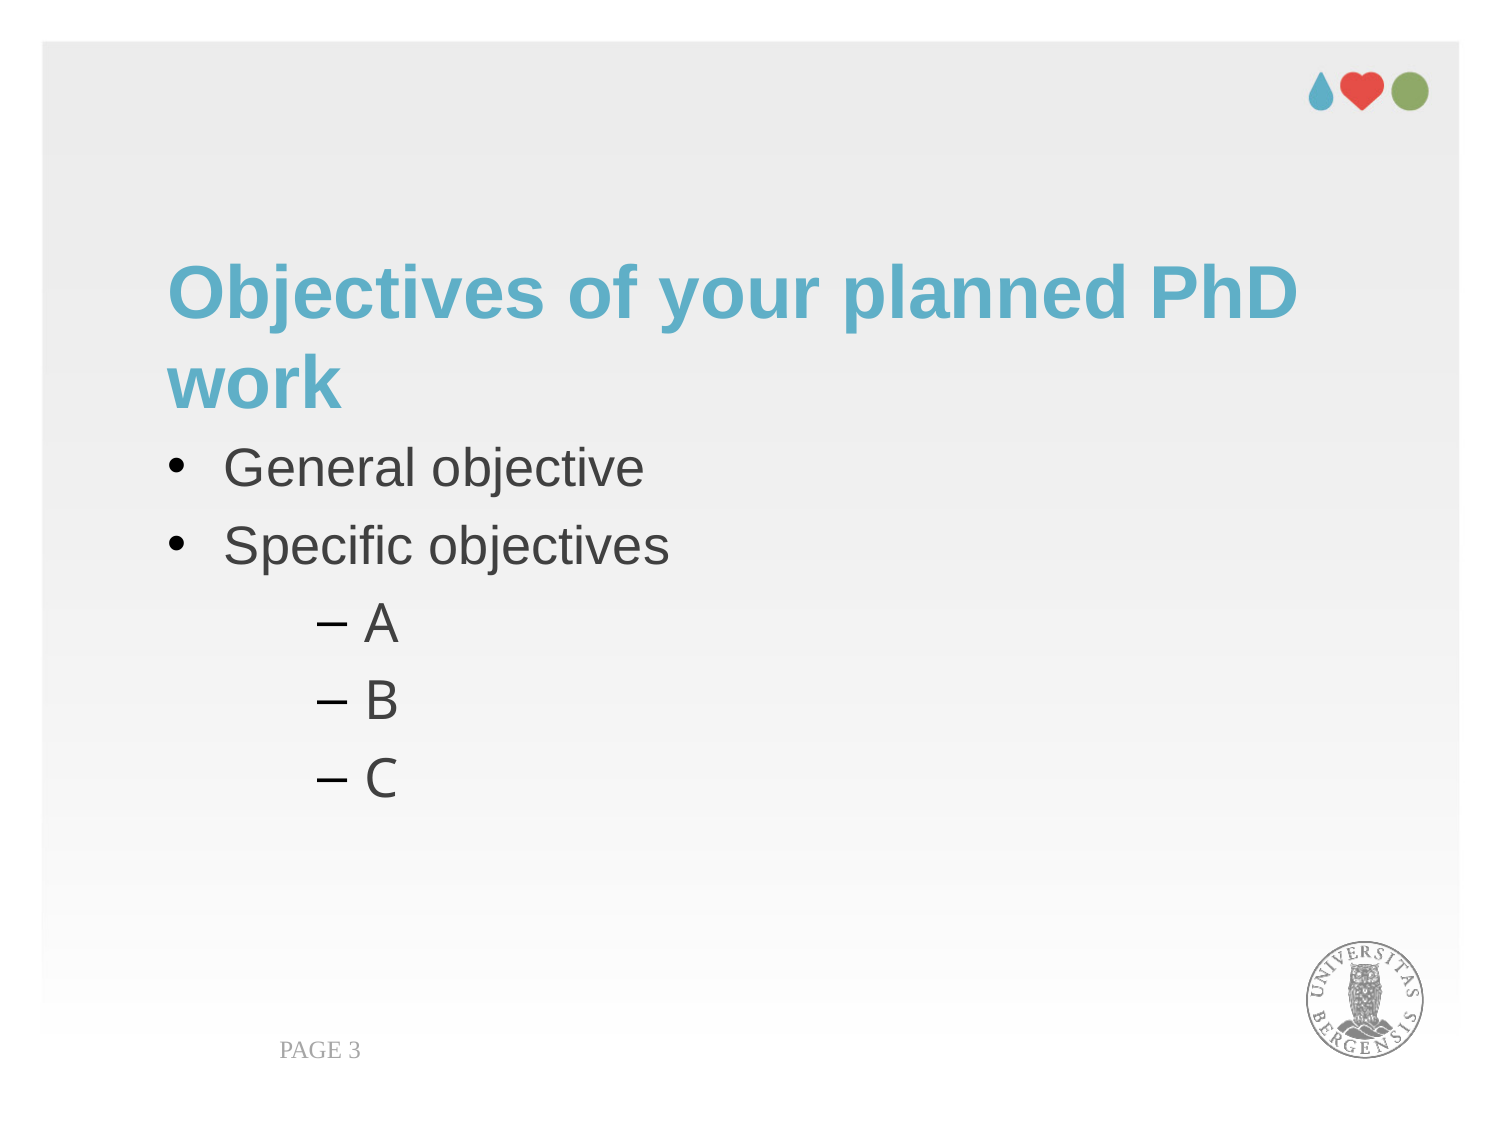

# Objectives of your planned PhD work
General objective
Specific objectives
A
B
C
PAGE